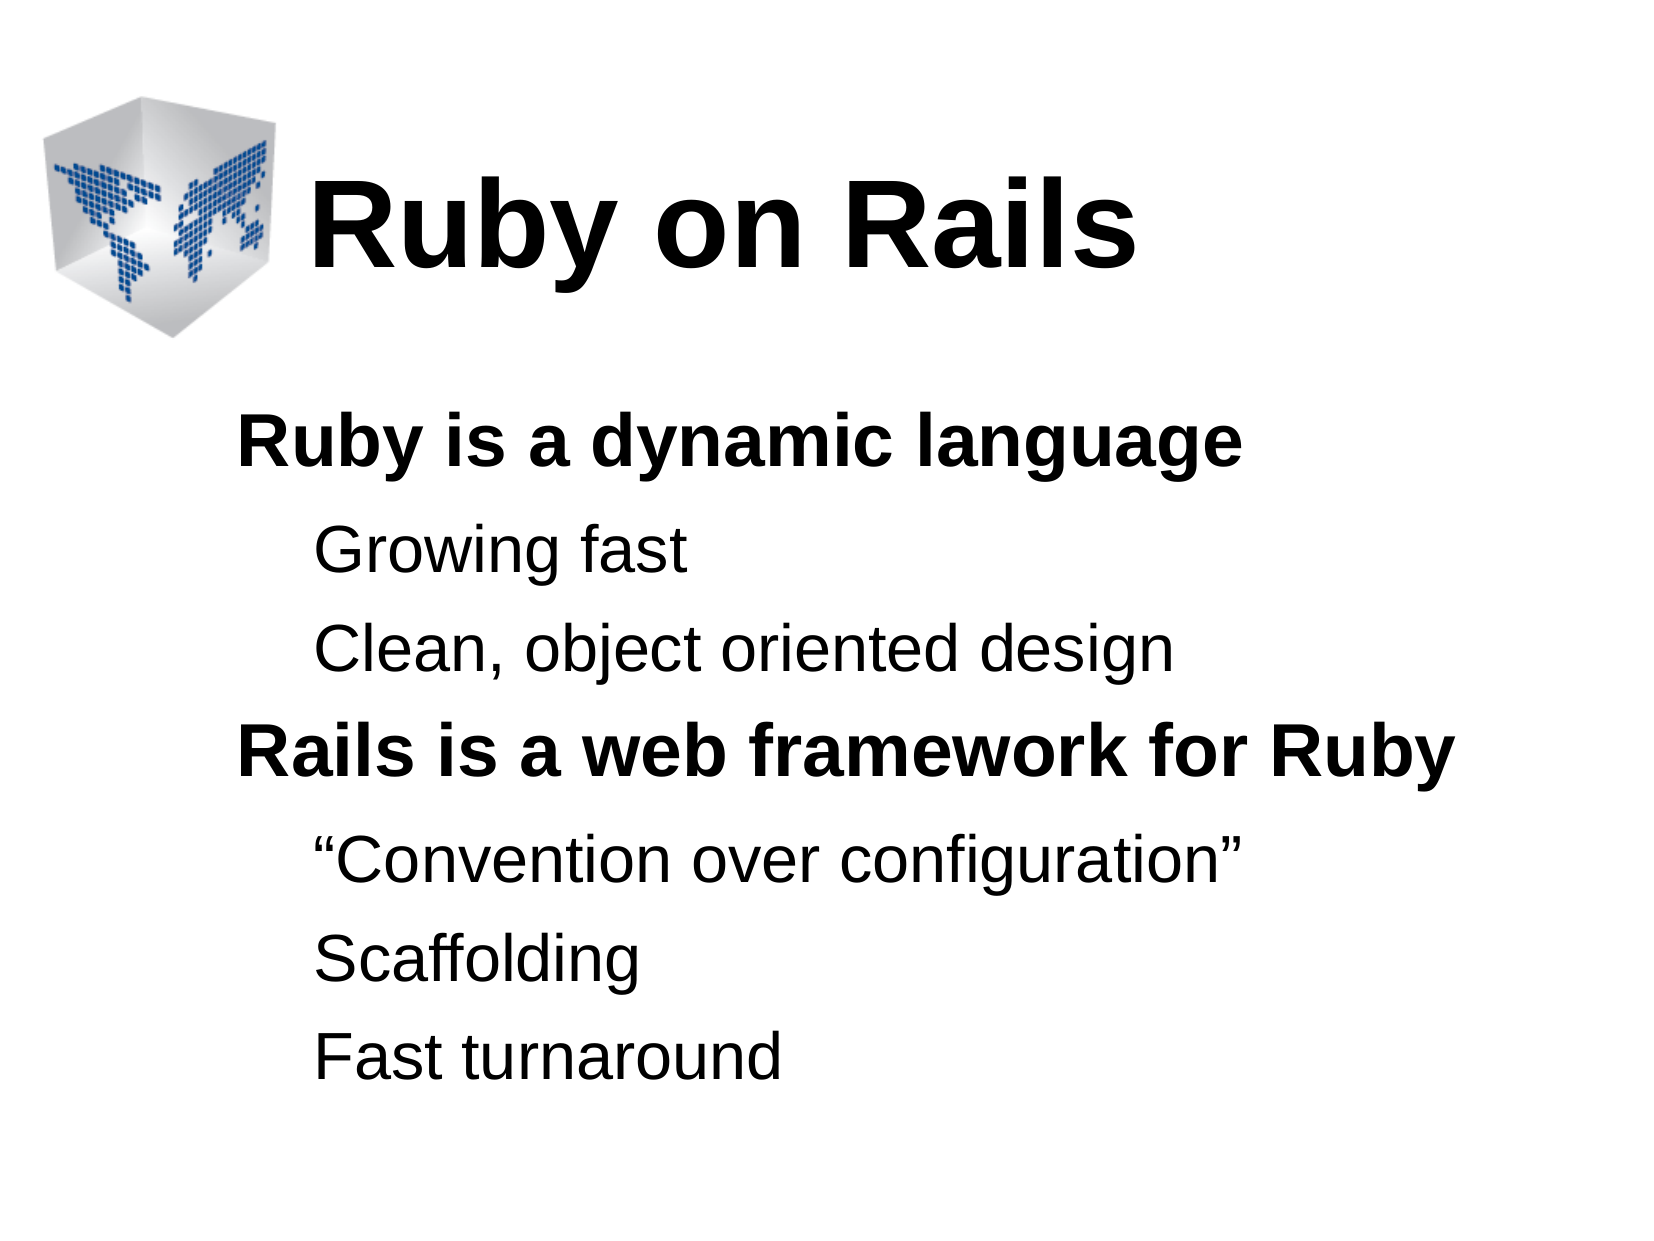

# Ruby on Rails
Ruby is a dynamic language
Growing fast
Clean, object oriented design
Rails is a web framework for Ruby
“Convention over configuration”
Scaffolding
Fast turnaround